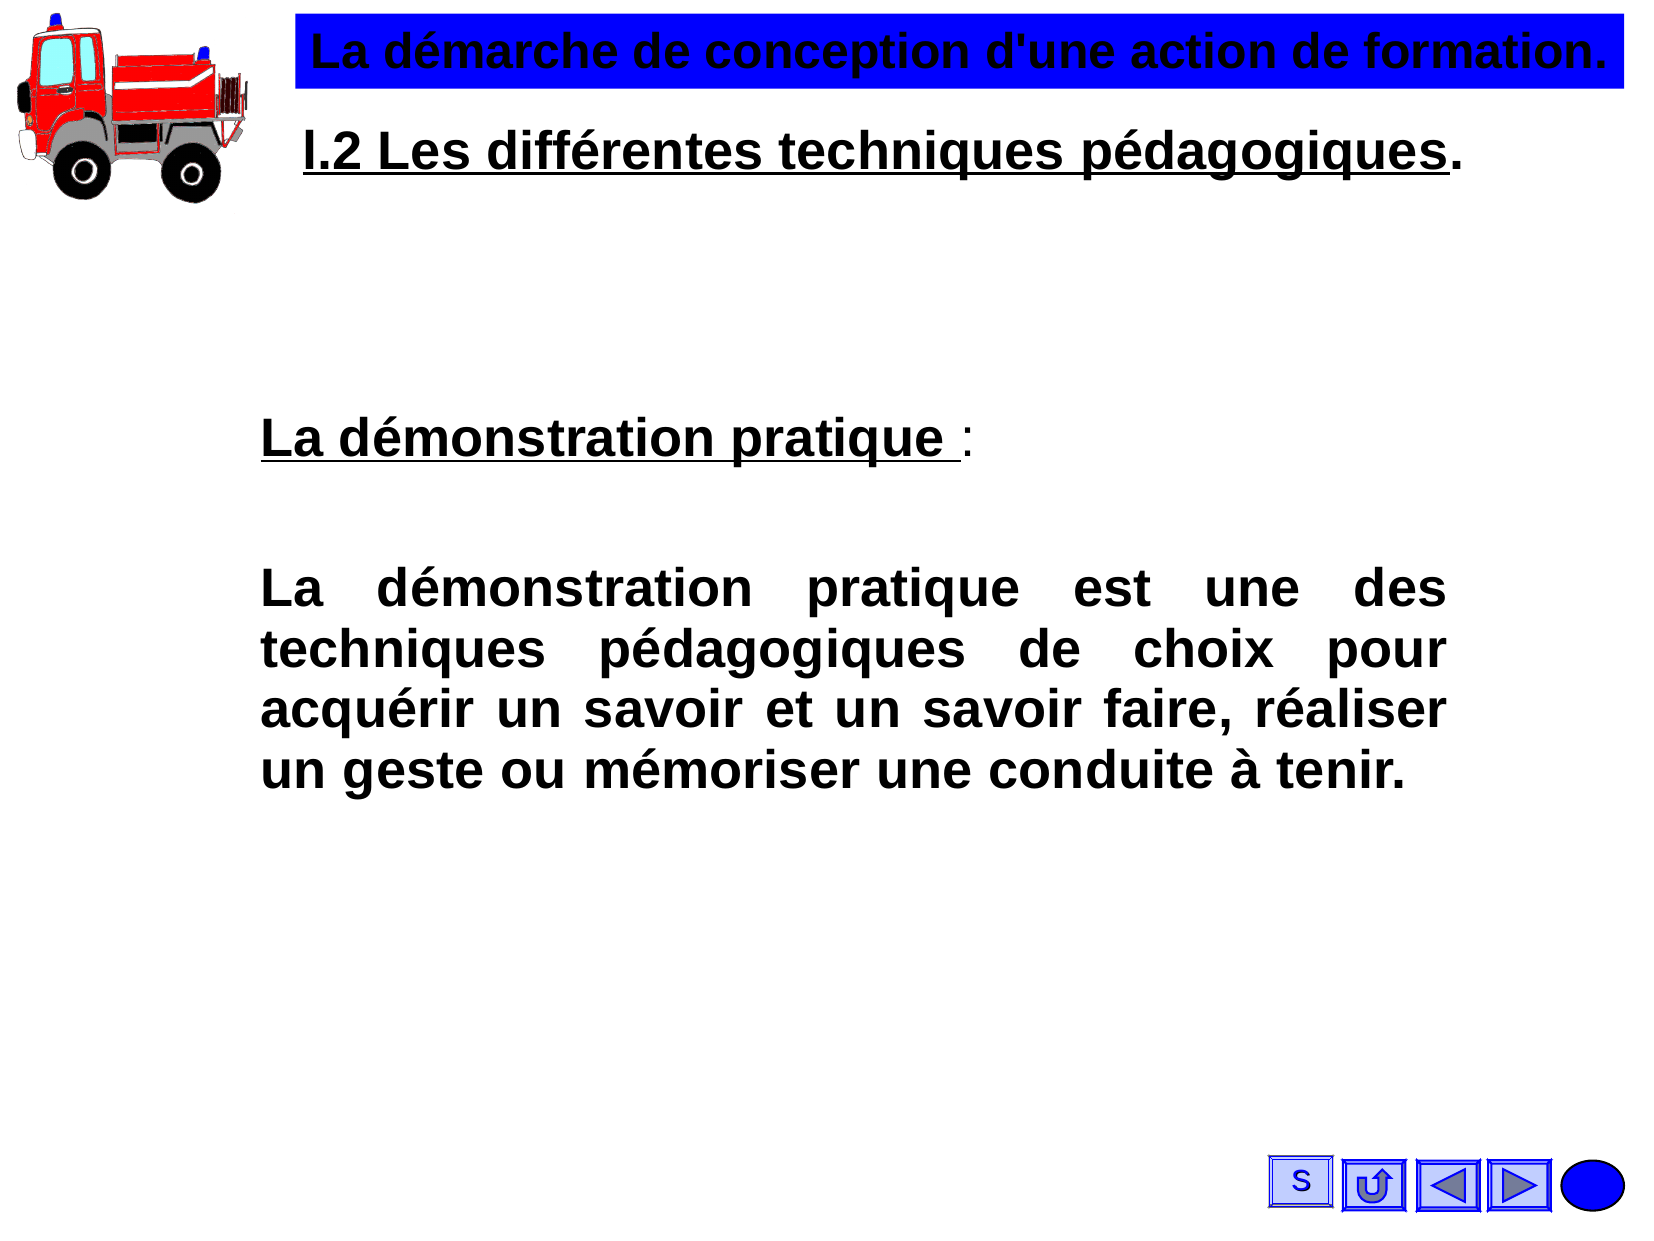

La démarche de conception d'une action de formation.
l.2 Les différentes techniques pédagogiques.
# La démonstration pratique :
La démonstration pratique est une des techniques pédagogiques de choix pour acquérir un savoir et un savoir faire, réaliser un geste ou mémoriser une conduite à tenir.